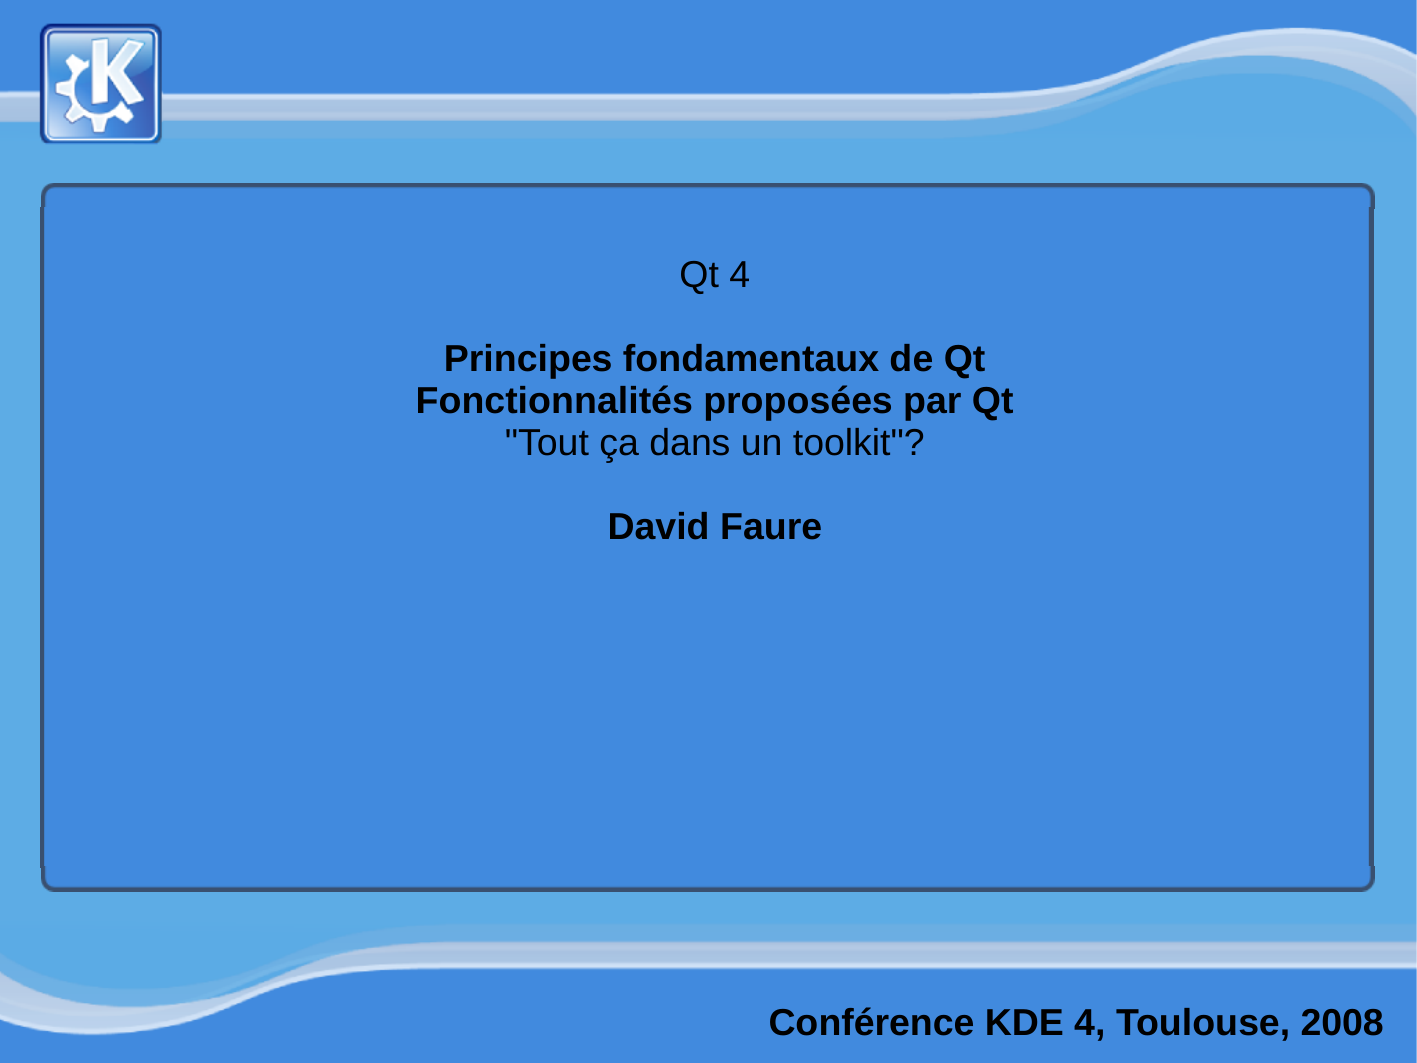

Qt 4
Principes fondamentaux de Qt
Fonctionnalités proposées par Qt
"Tout ça dans un toolkit"?
David Faure